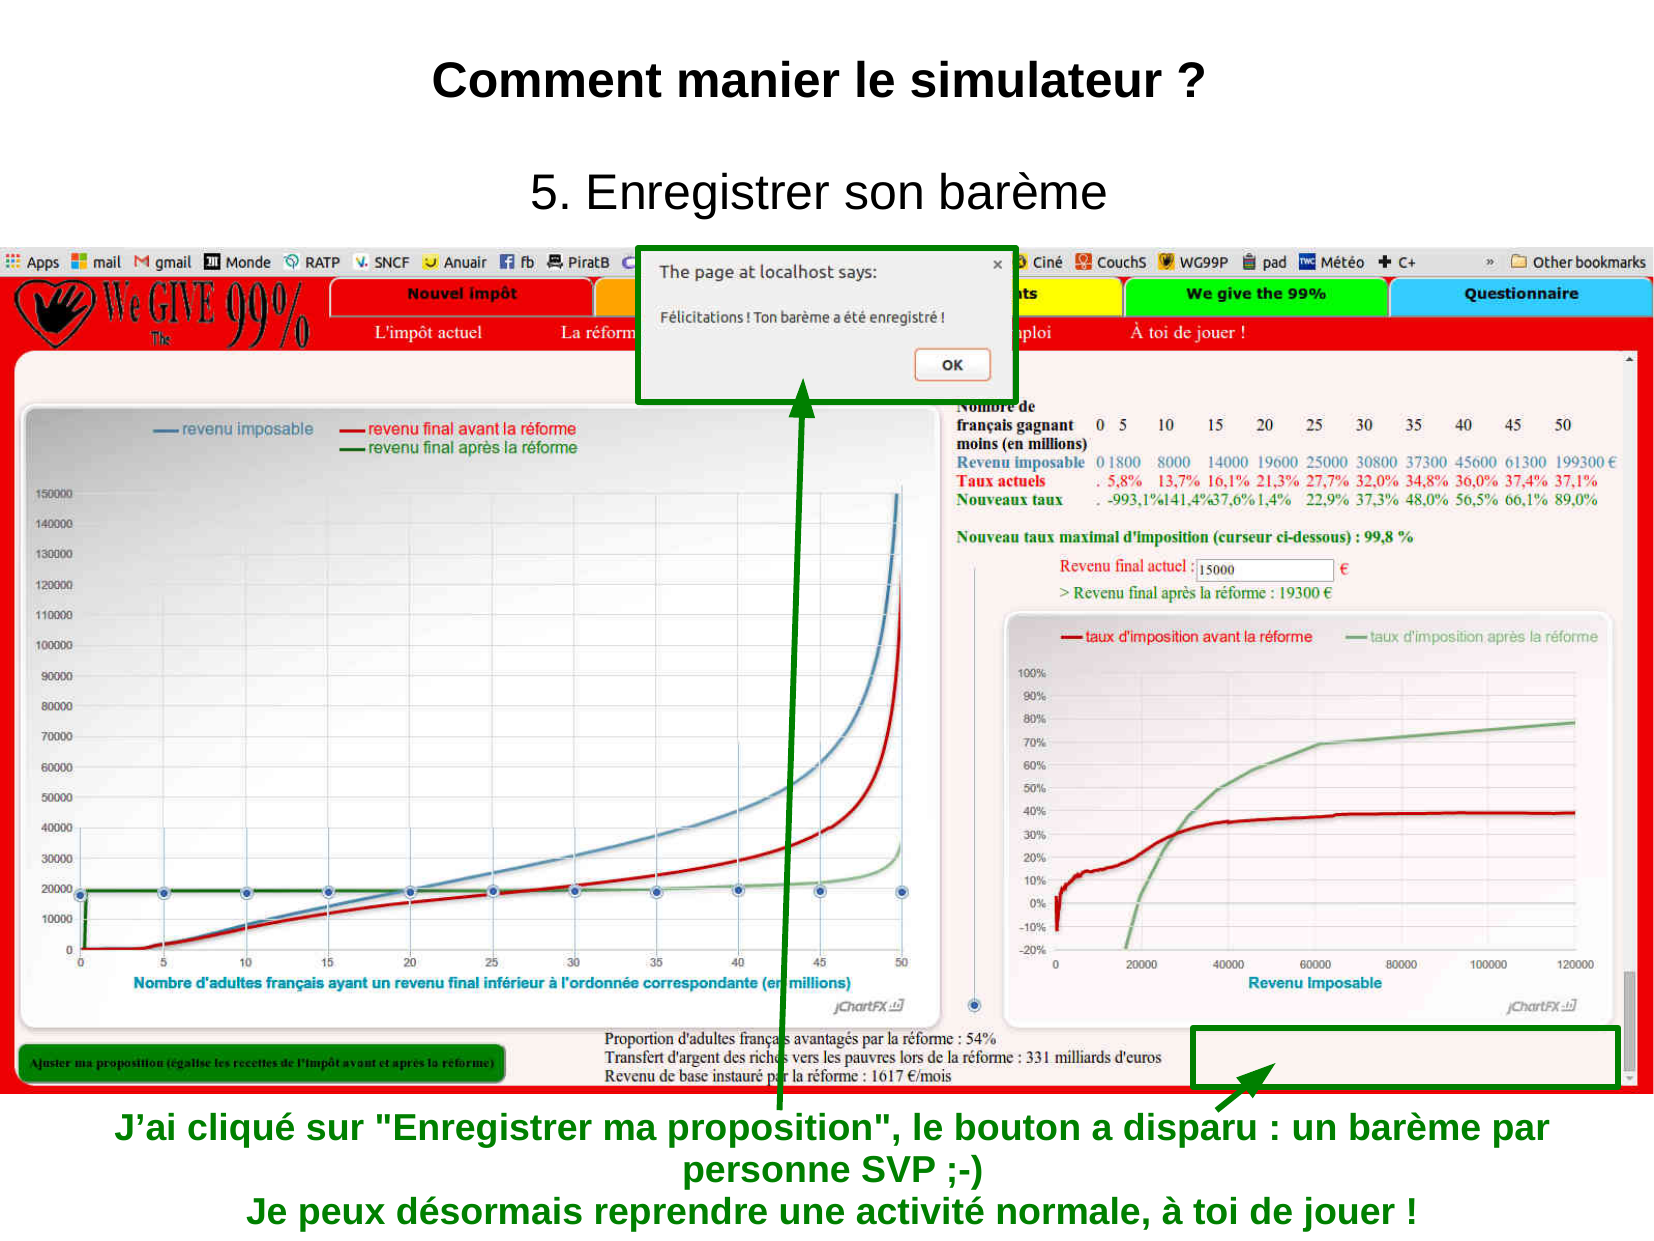

Comment manier le simulateur ?
5. Enregistrer son barème
J’ai cliqué sur "Enregistrer ma proposition", le bouton a disparu : un barème par personne SVP ;-)
Je peux désormais reprendre une activité normale, à toi de jouer !